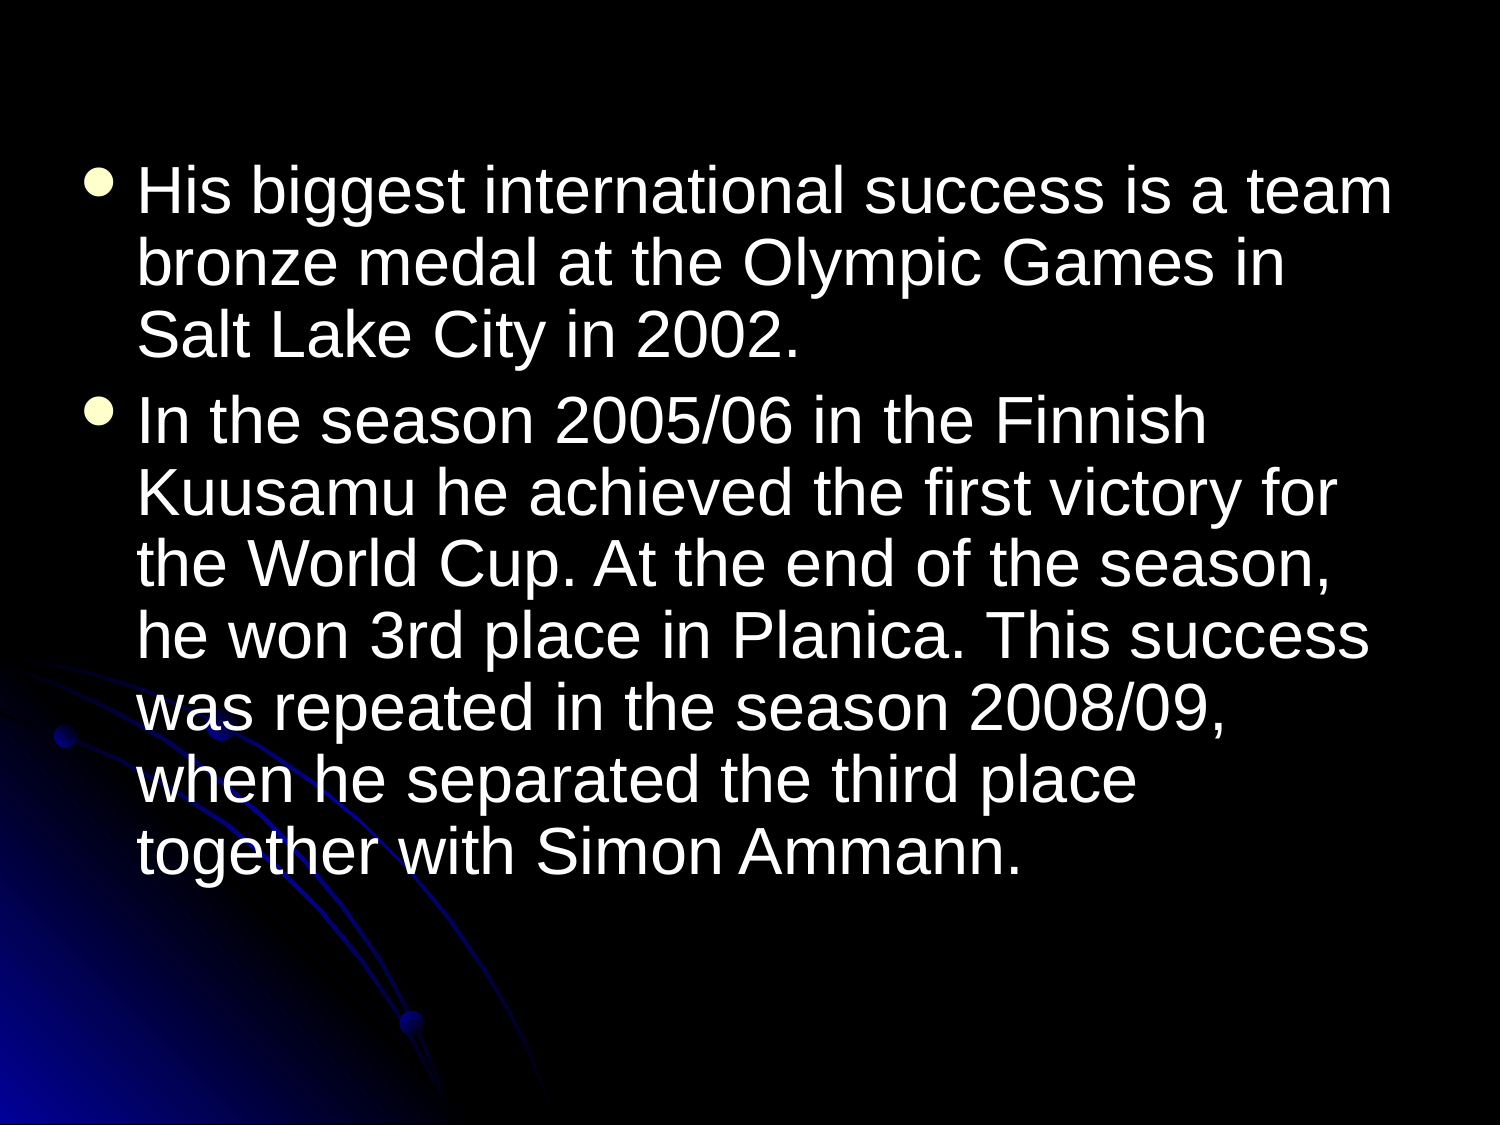

#
His biggest international success is a team bronze medal at the Olympic Games in Salt Lake City in 2002.
In the season 2005/06 in the Finnish Kuusamu he achieved the first victory for the World Cup. At the end of the season, he won 3rd place in Planica. This success was repeated in the season 2008/09, when he separated the third place together with Simon Ammann.